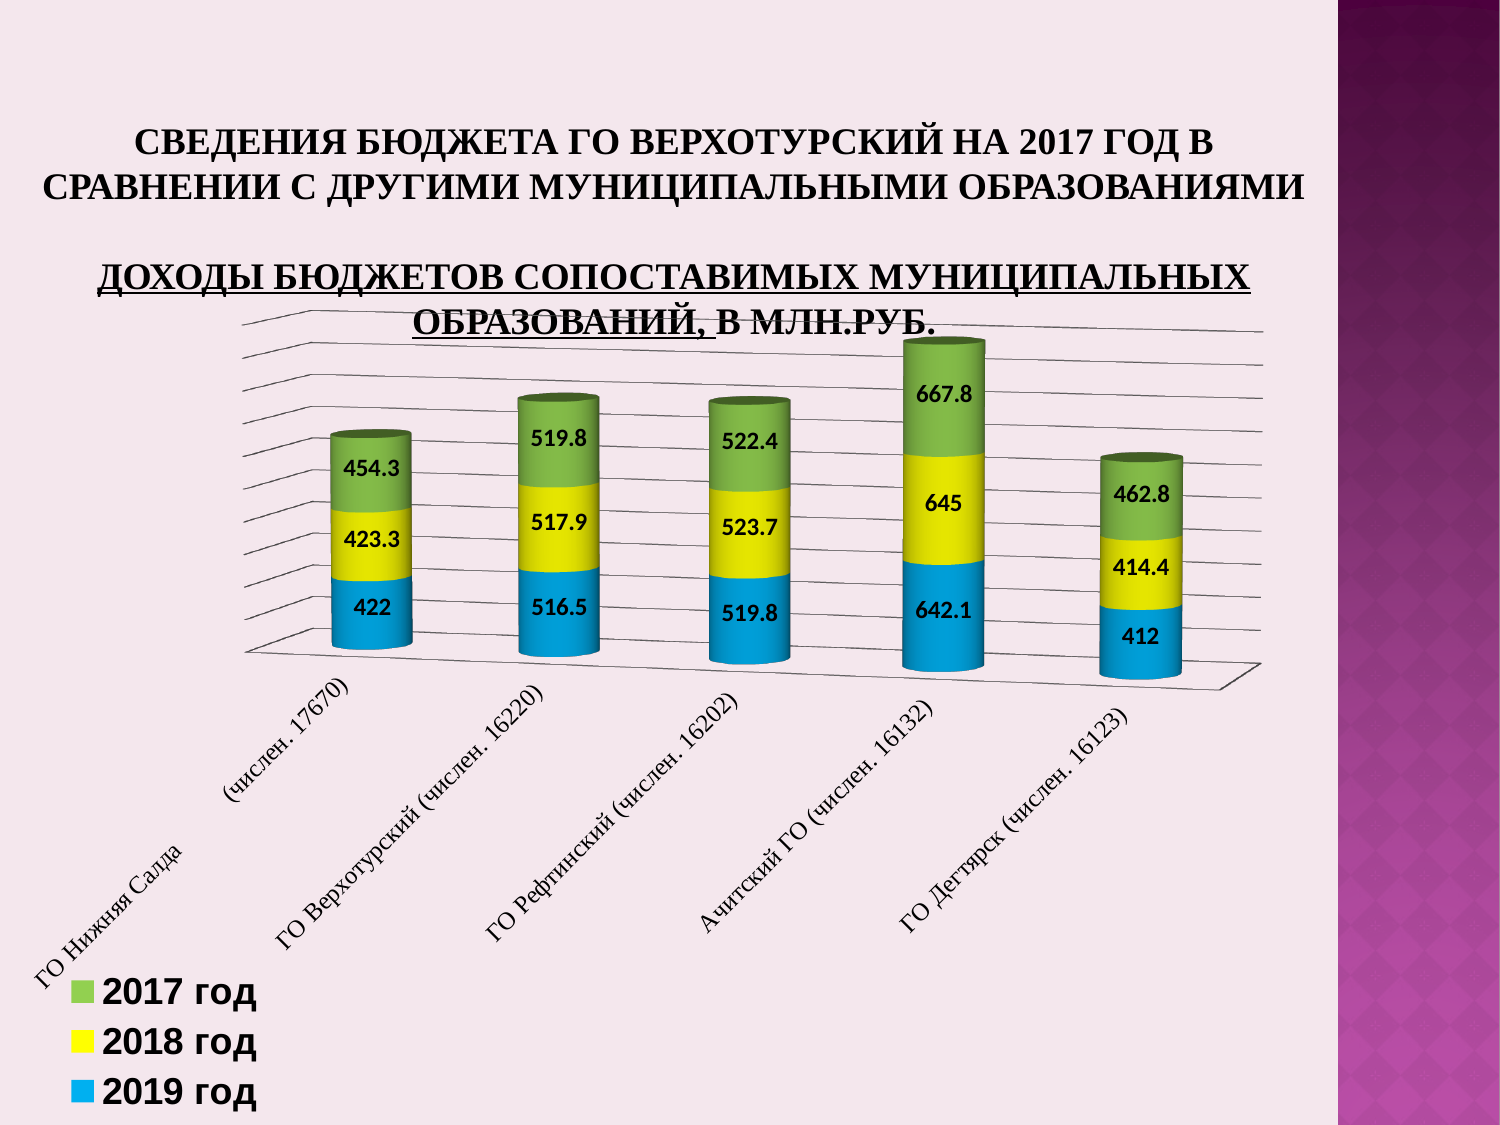

# Сведения бюджета ГО Верхотурский на 2017 год в сравнении с другими муниципальными образованиями Доходы бюджетов сопоставимых муниципальных образований, в млн.руб.
[unsupported chart]